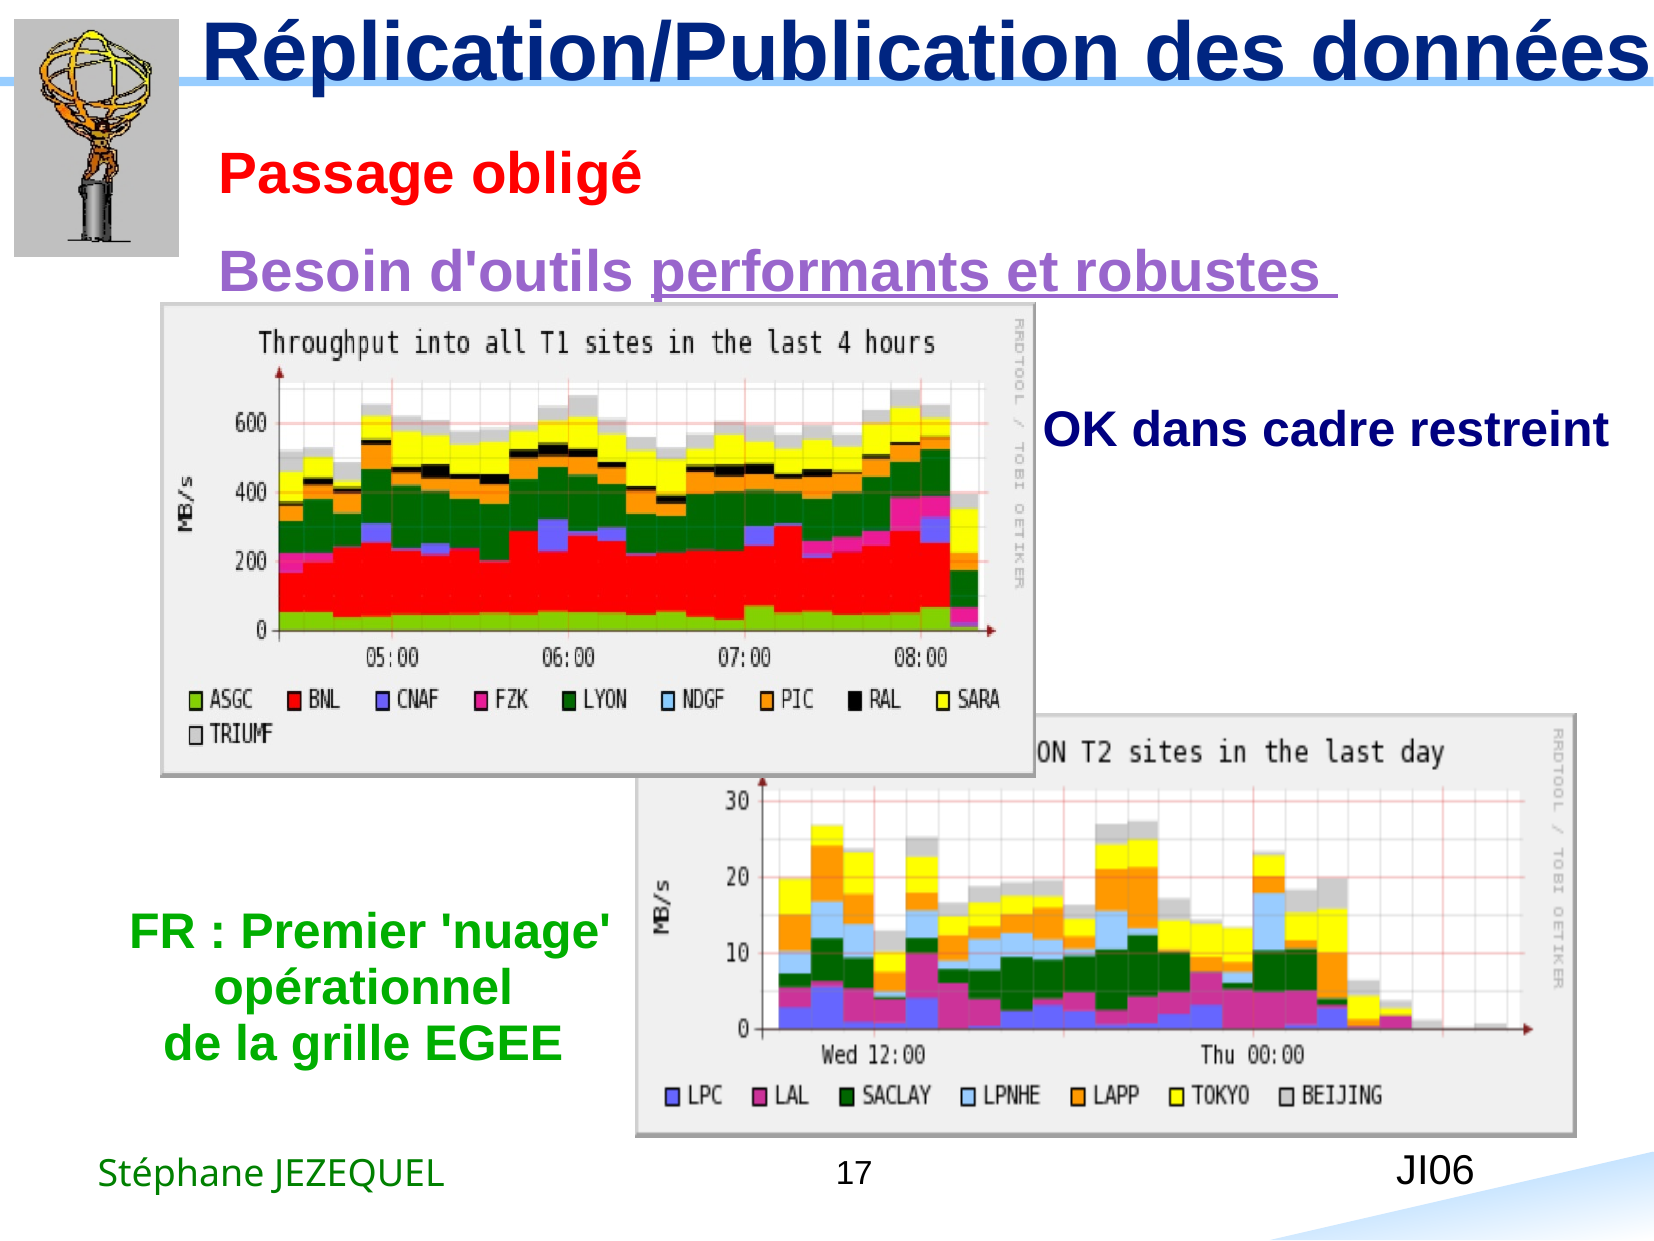

# Réplication/Publication des données
Passage obligé
Besoin d'outils performants et robustes
OK dans cadre restreint
FR : Premier 'nuage'
opérationnel
de la grille EGEE